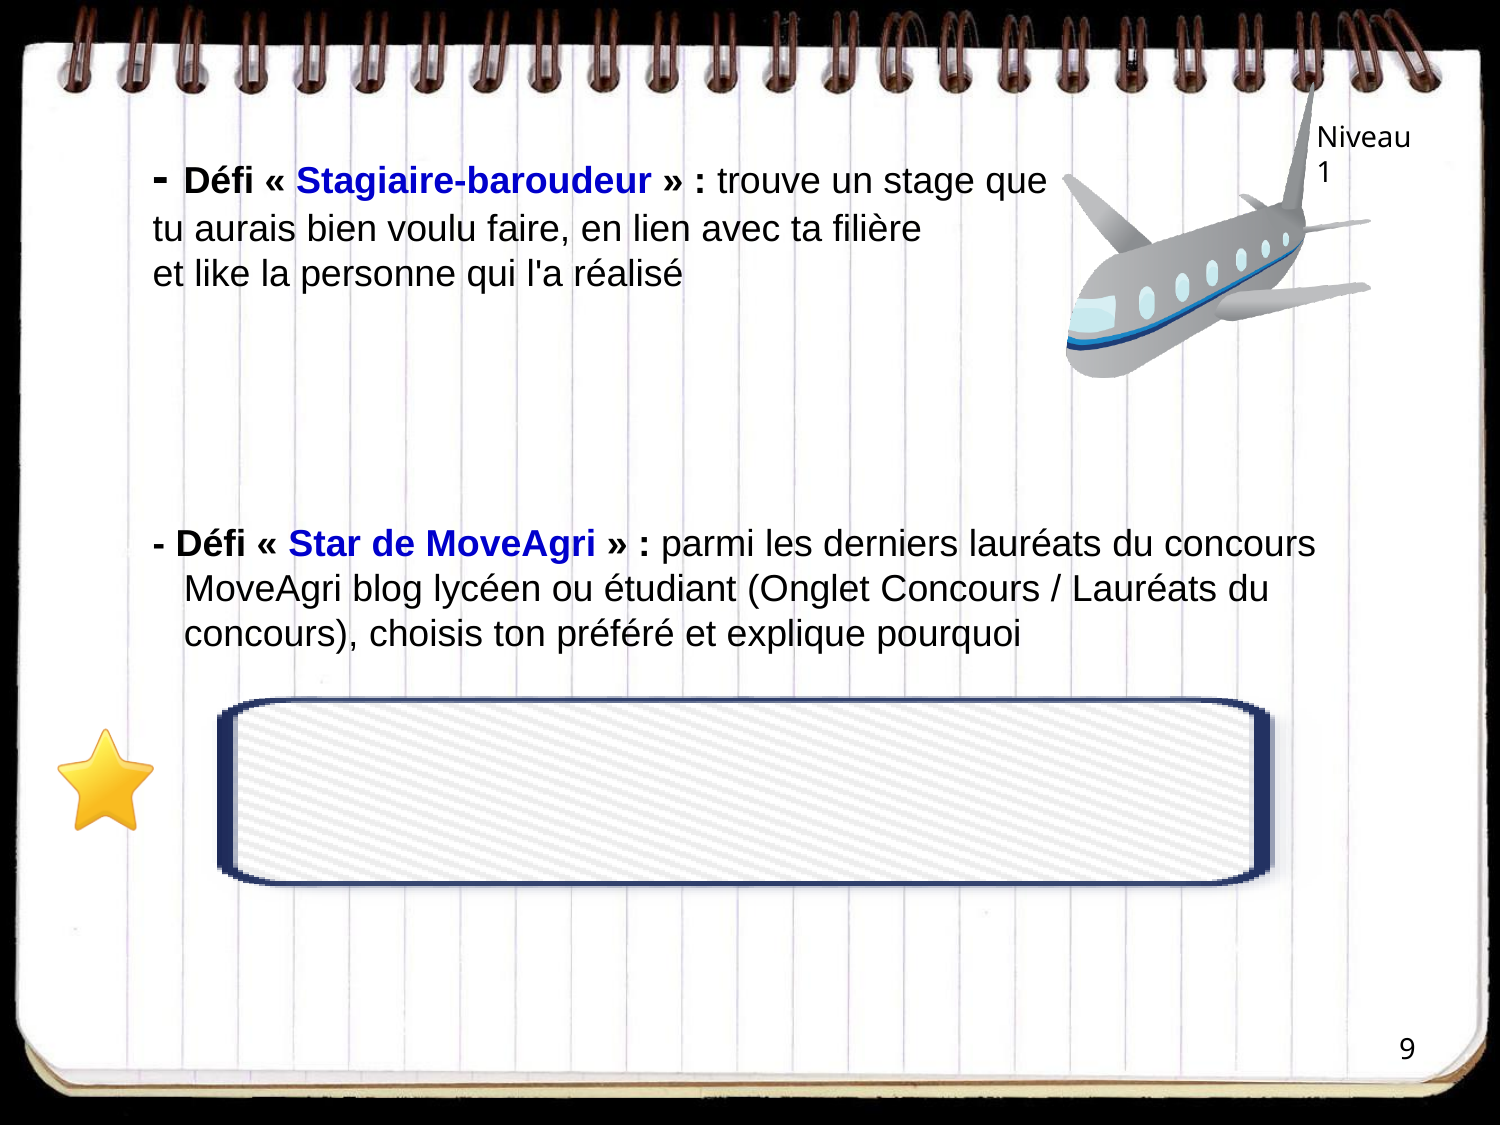

- Défi « Stagiaire-baroudeur » : trouve un stage que
tu aurais bien voulu faire, en lien avec ta filière
et like la personne qui l'a réalisé
- Défi « Star de MoveAgri » : parmi les derniers lauréats du concours MoveAgri blog lycéen ou étudiant (Onglet Concours / Lauréats du concours), choisis ton préféré et explique pourquoi
Niveau 1